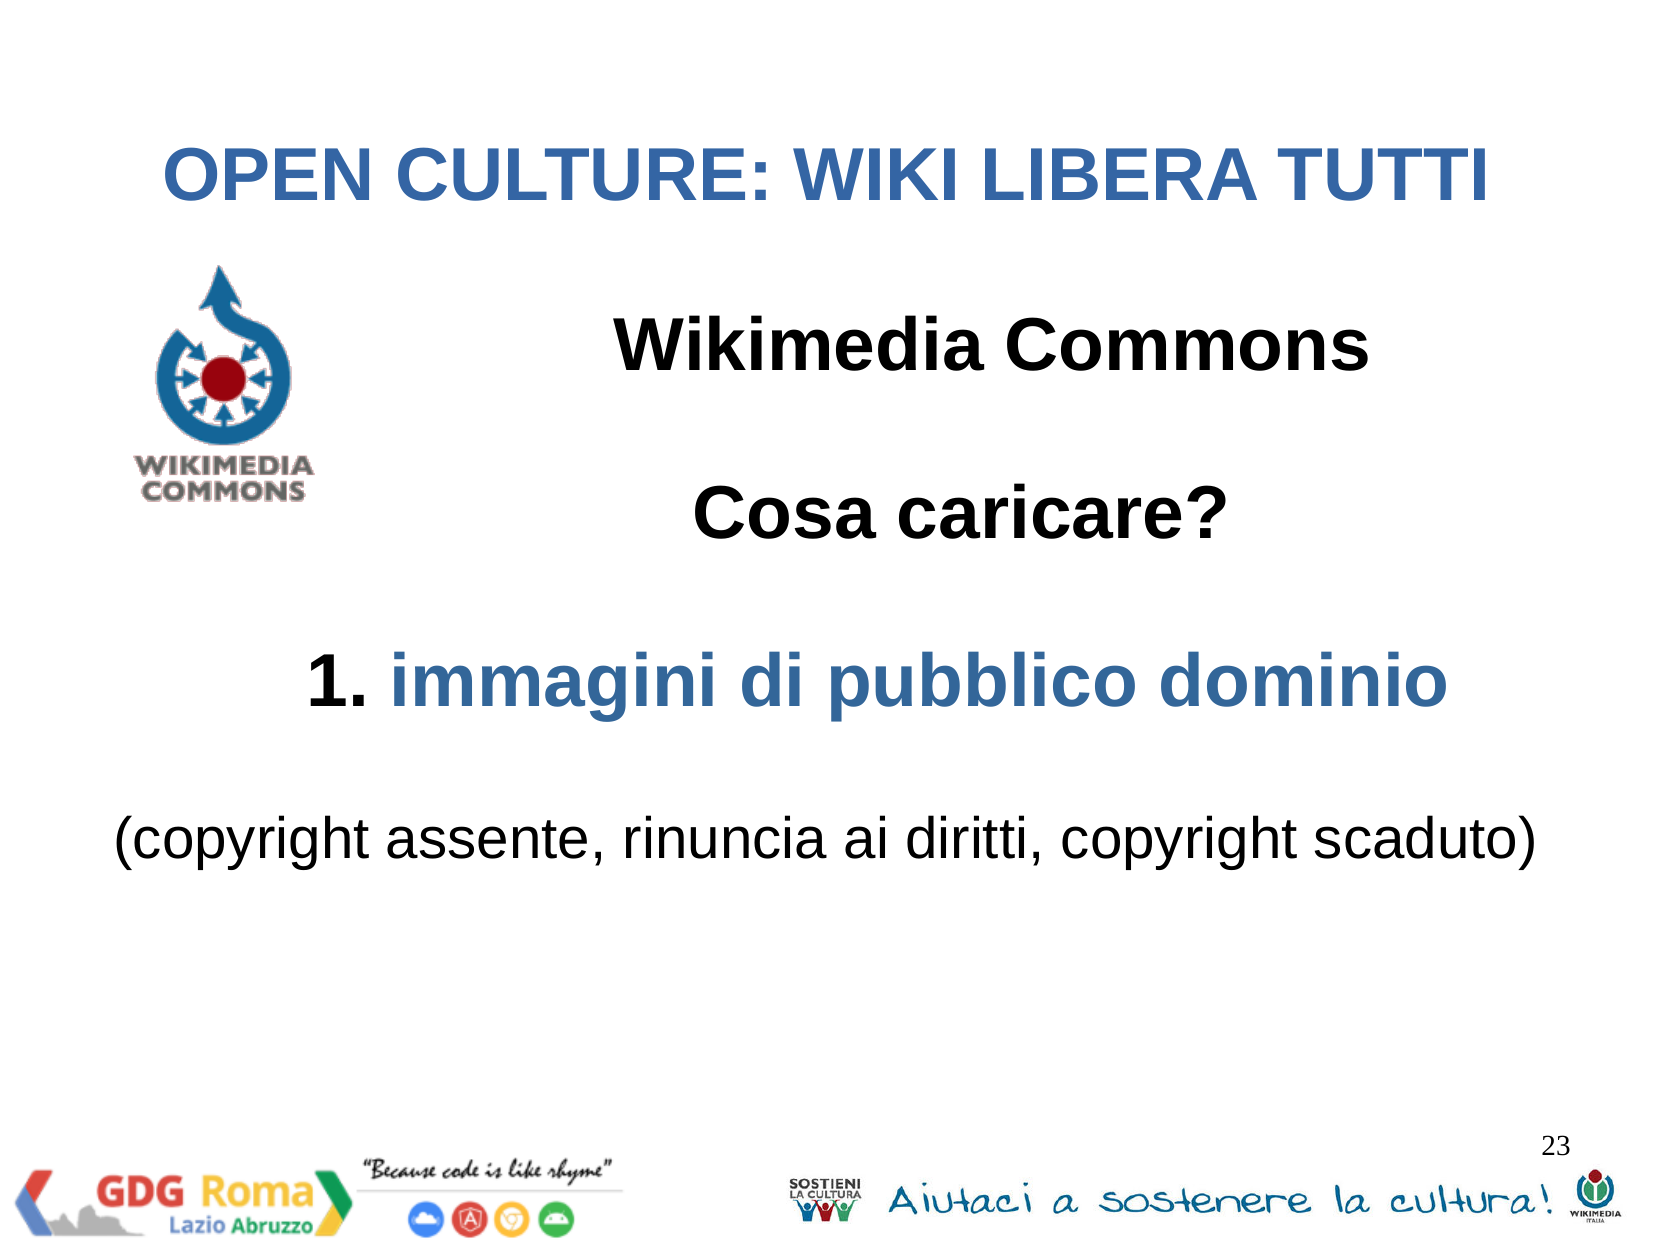

# OPEN CULTURE: WIKI LIBERA TUTTI
 Wikimedia Commons
 Cosa caricare?
 1. immagini di pubblico dominio
(copyright assente, rinuncia ai diritti, copyright scaduto)
23